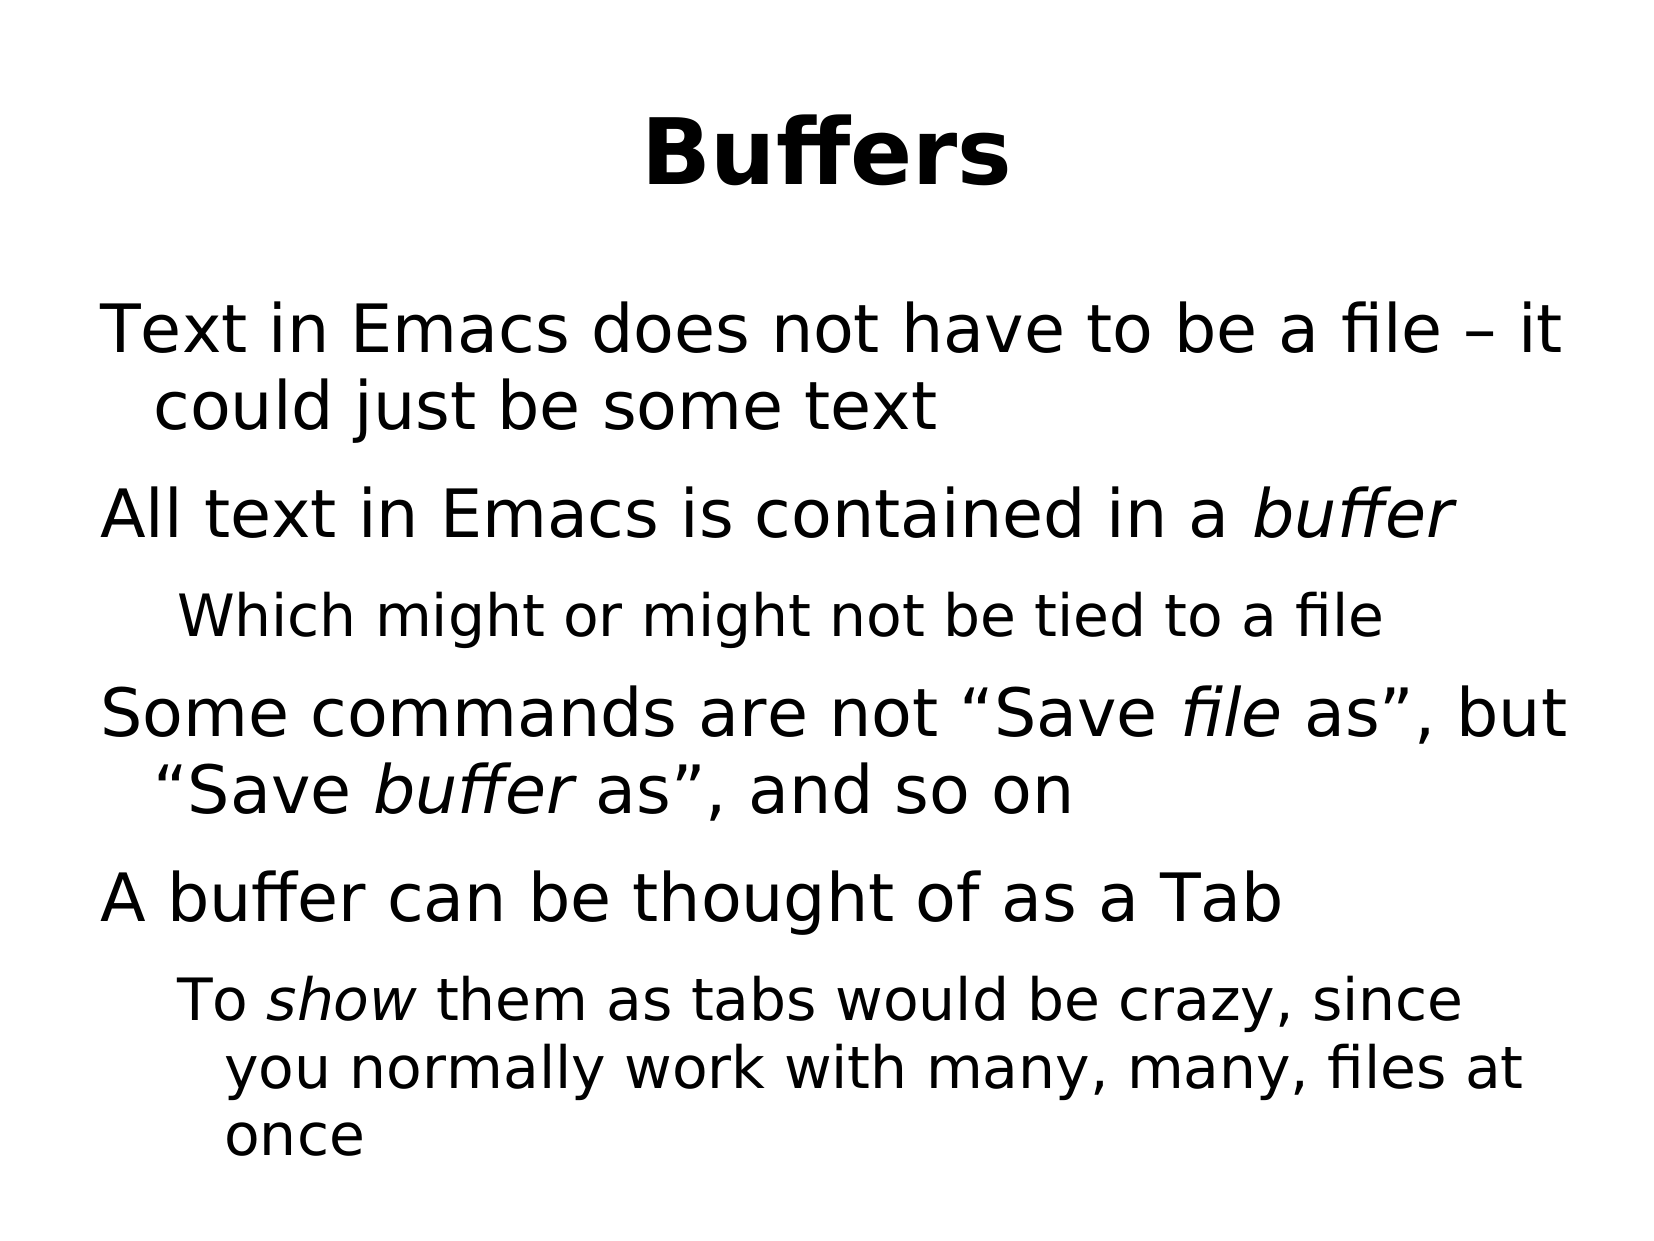

# Buffers
Text in Emacs does not have to be a file – it could just be some text
All text in Emacs is contained in a buffer
Which might or might not be tied to a file
Some commands are not “Save file as”, but “Save buffer as”, and so on
A buffer can be thought of as a Tab
To show them as tabs would be crazy, since you normally work with many, many, files at once